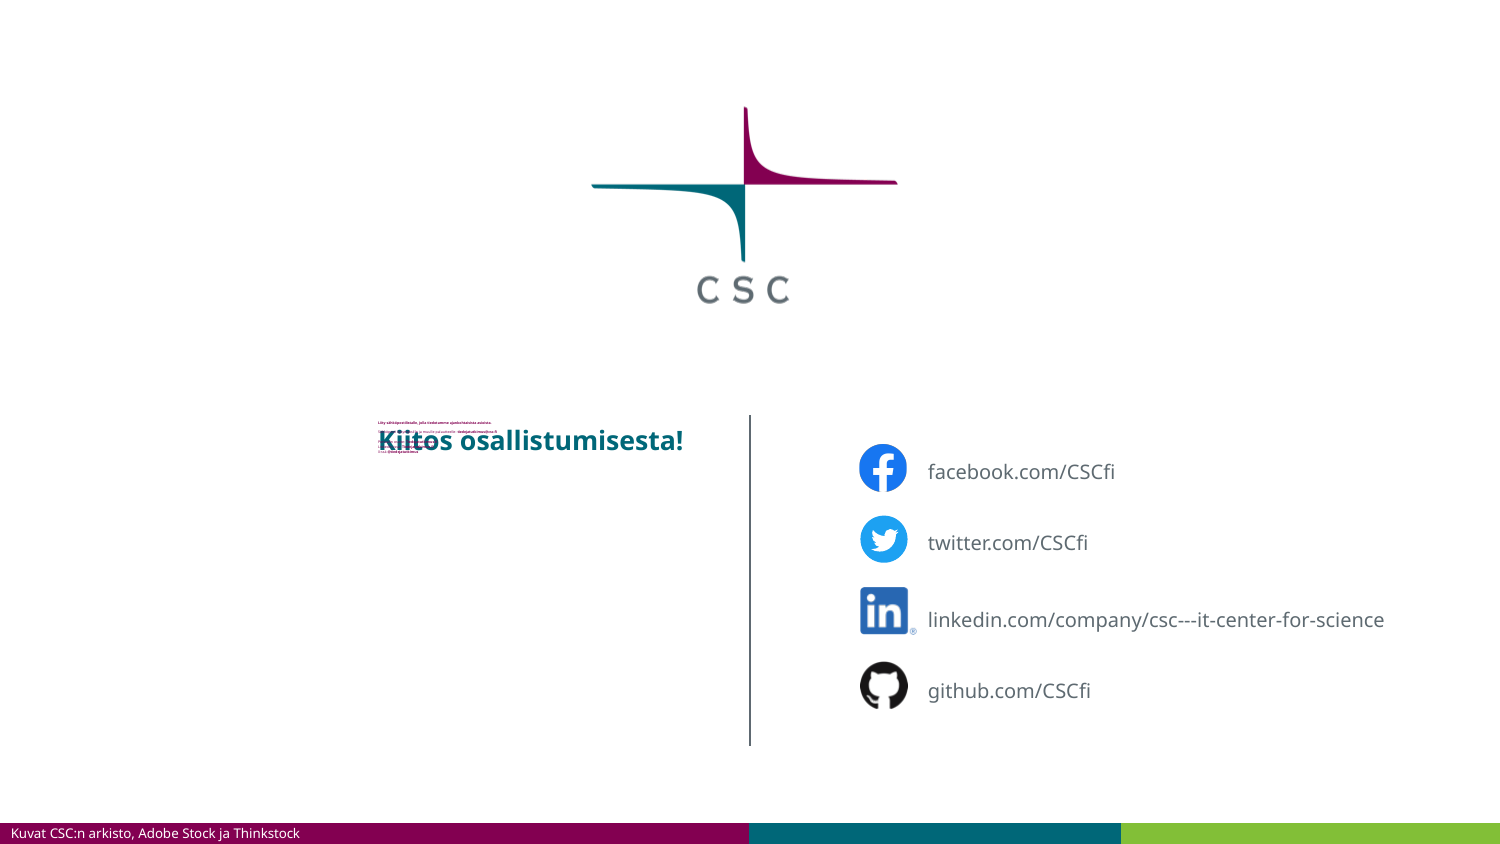

# Kiitos osallistumisesta!
Liity sähköpostilistalle, jolla tiedotamme ajankohtaisista asioista.
Sähköposti kysymyksille ja muulle palautteelle: tiedejatutkimus@csc.fi
Portaalin osoite: Tiedejatutkimus.fi
LinkedIn:issä: Tiedejatutkimus.fi
X:ssä @tiedejatutkimus